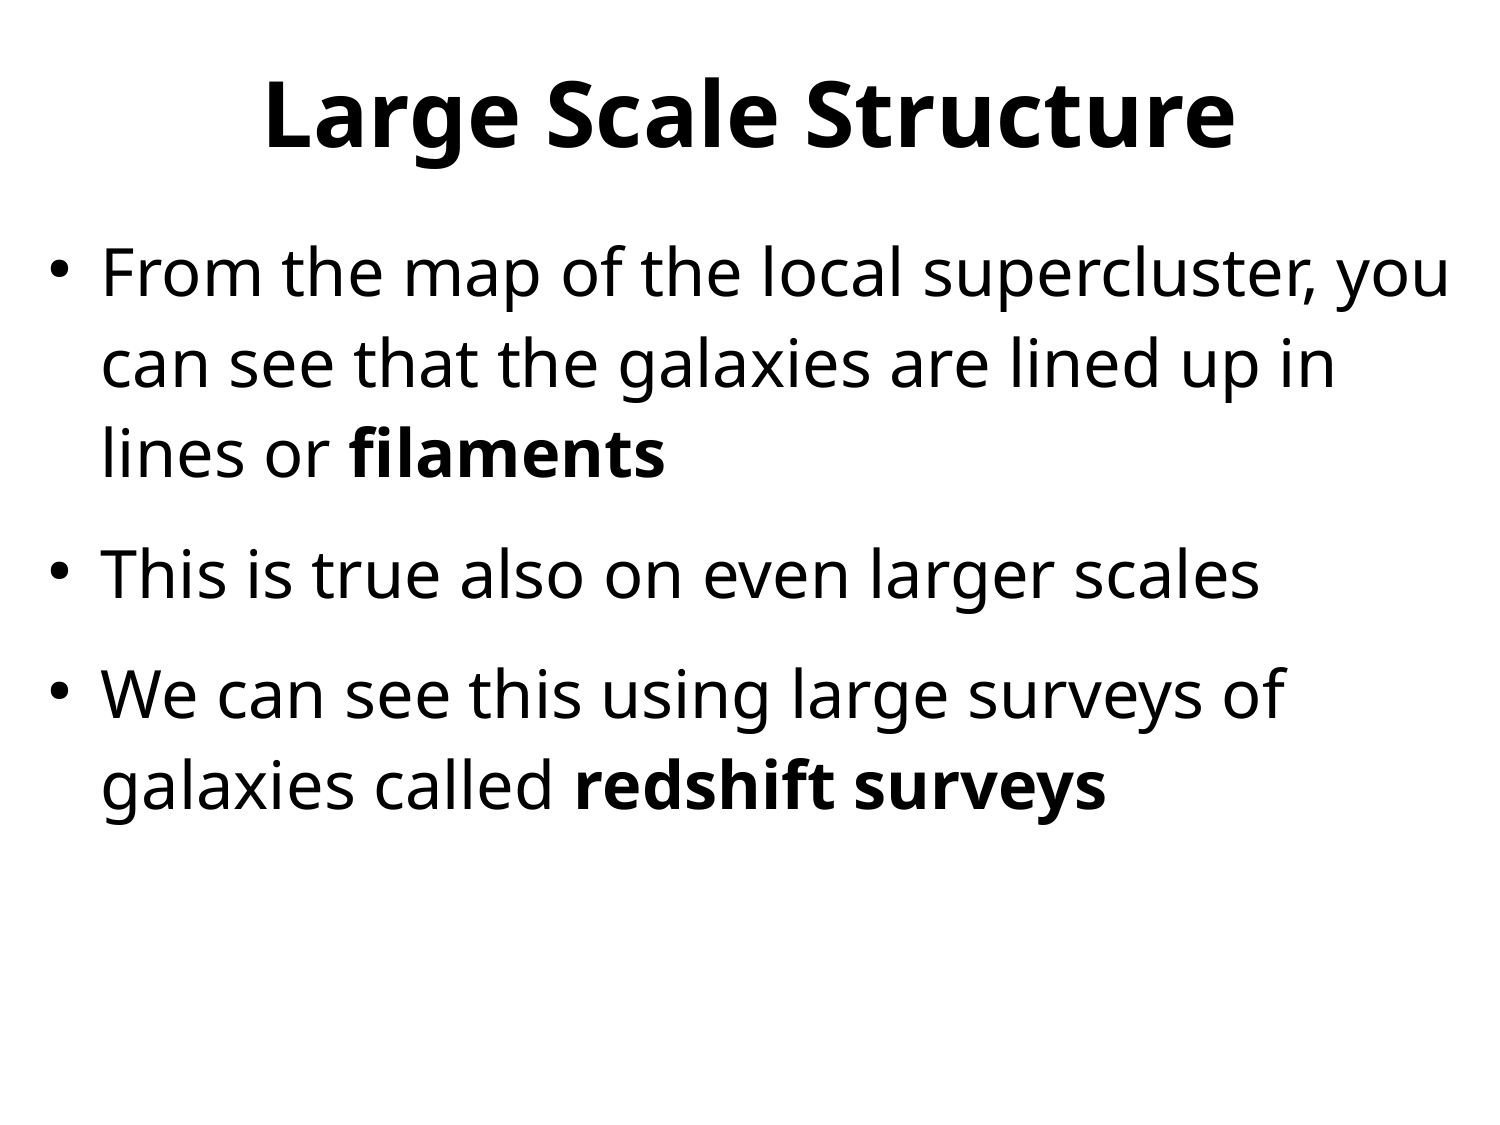

# Large Scale Structure
From the map of the local supercluster, you can see that the galaxies are lined up in lines or filaments
This is true also on even larger scales
We can see this using large surveys of galaxies called redshift surveys